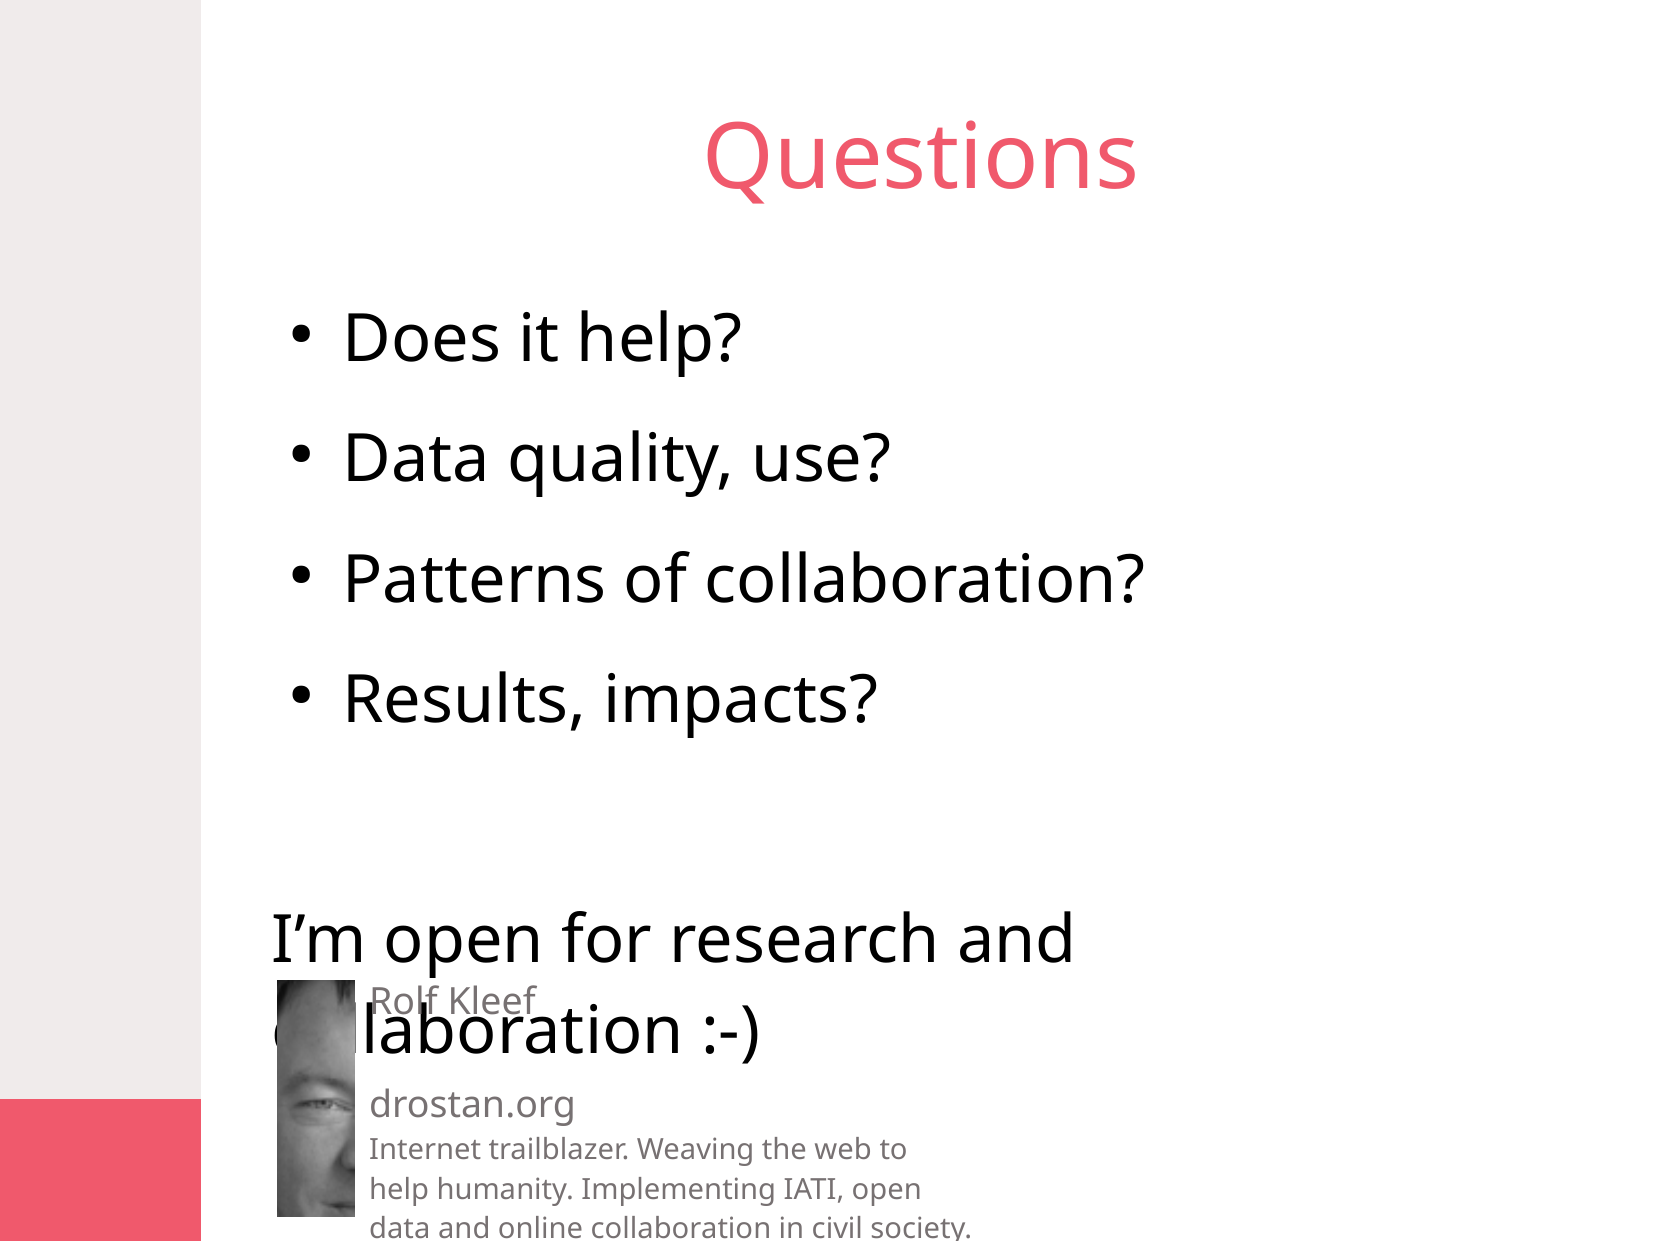

# Questions
Does it help?
Data quality, use?
Patterns of collaboration?
Results, impacts?
I’m open for research and collaboration :-)
Rolf Kleef
drostan.org
Internet trailblazer. Weaving the web to
help humanity. Implementing IATI, open
data and online collaboration in civil society.